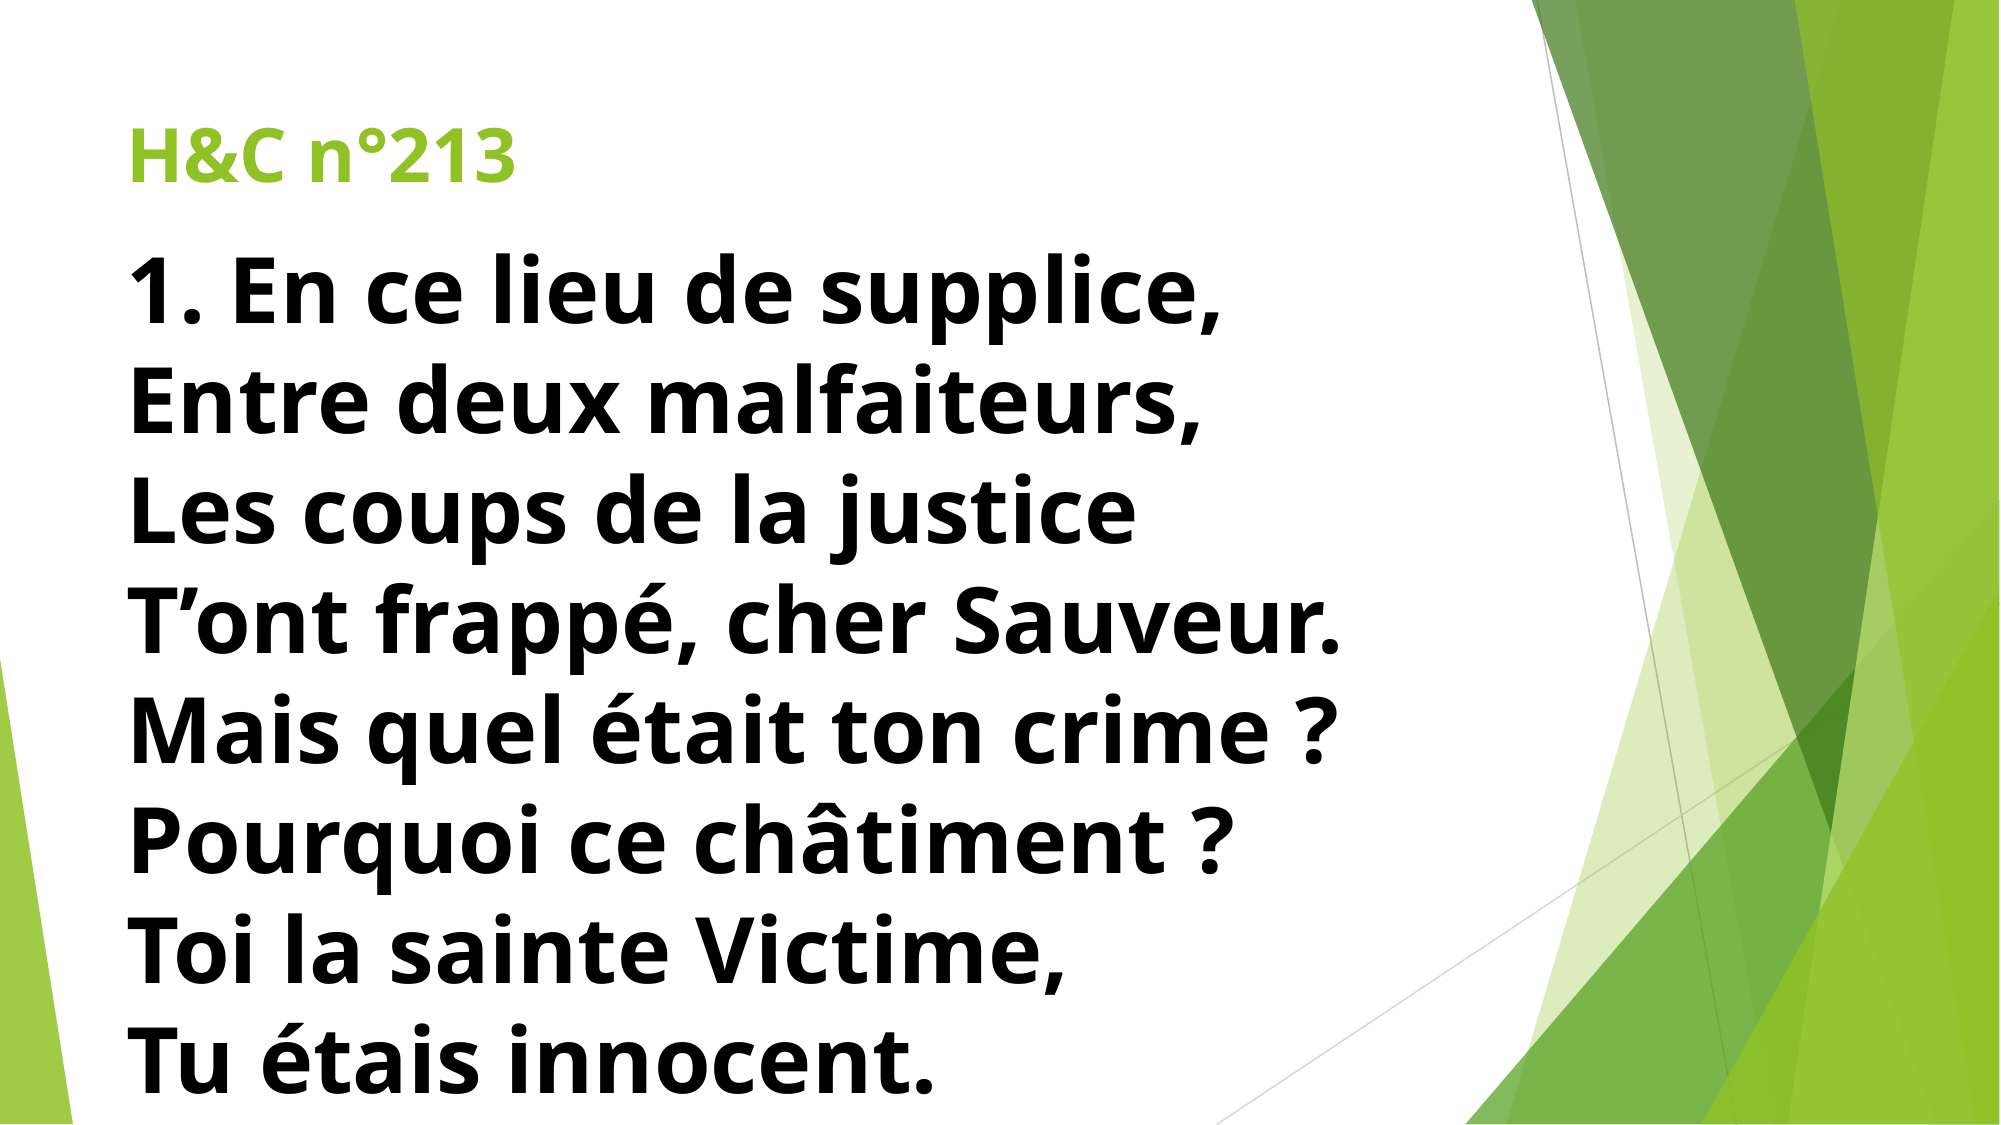

H&C n°213
1. En ce lieu de supplice,
Entre deux malfaiteurs,
Les coups de la justice
T’ont frappé, cher Sauveur.
Mais quel était ton crime ?
Pourquoi ce châtiment ?
Toi la sainte Victime,
Tu étais innocent.